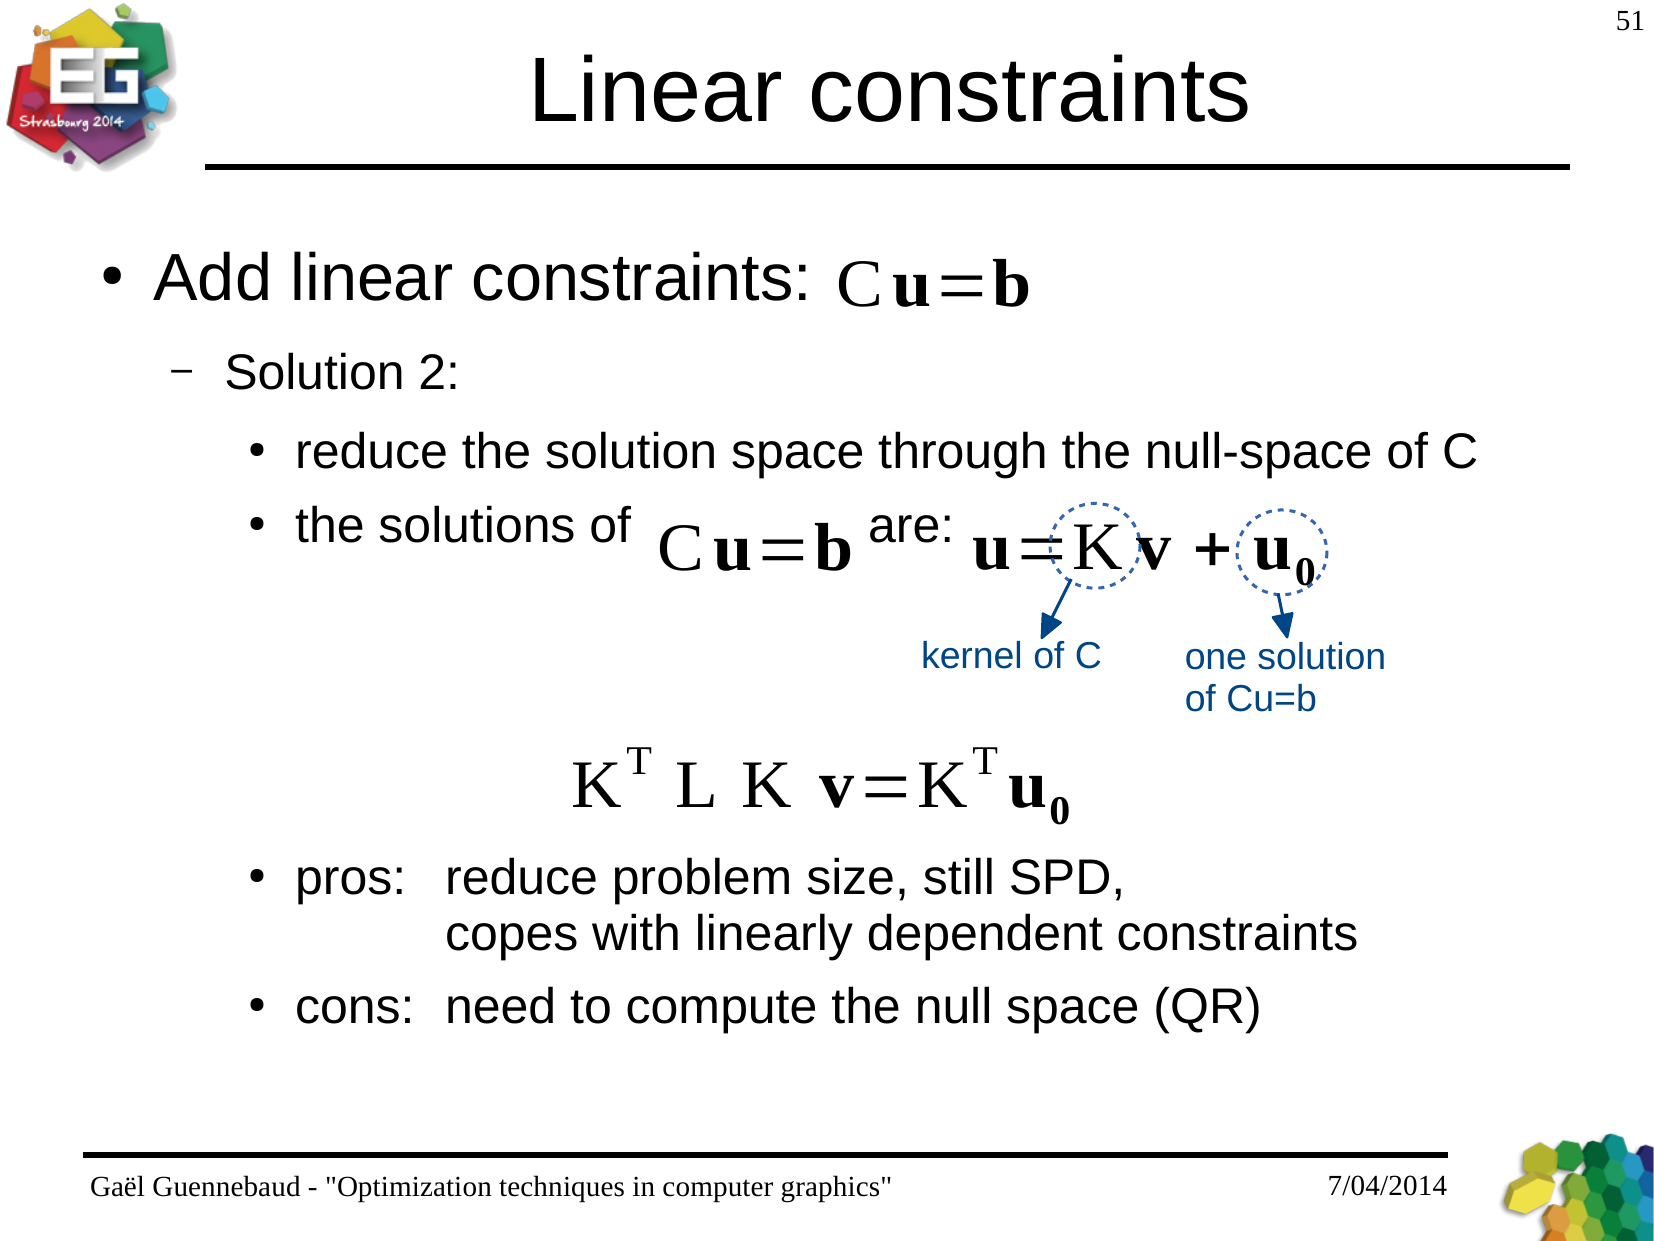

51
# Linear constraints
Add linear constraints:
Solution 2:
reduce the solution space through the null-space of C
the solutions of are:
pros: 	reduce problem size, still SPD,
		copes with linearly dependent constraints
cons: 	need to compute the null space (QR)
kernel of C
one solution
of Cu=b
7/04/2014
Gaël Guennebaud - "Optimization techniques in computer graphics"